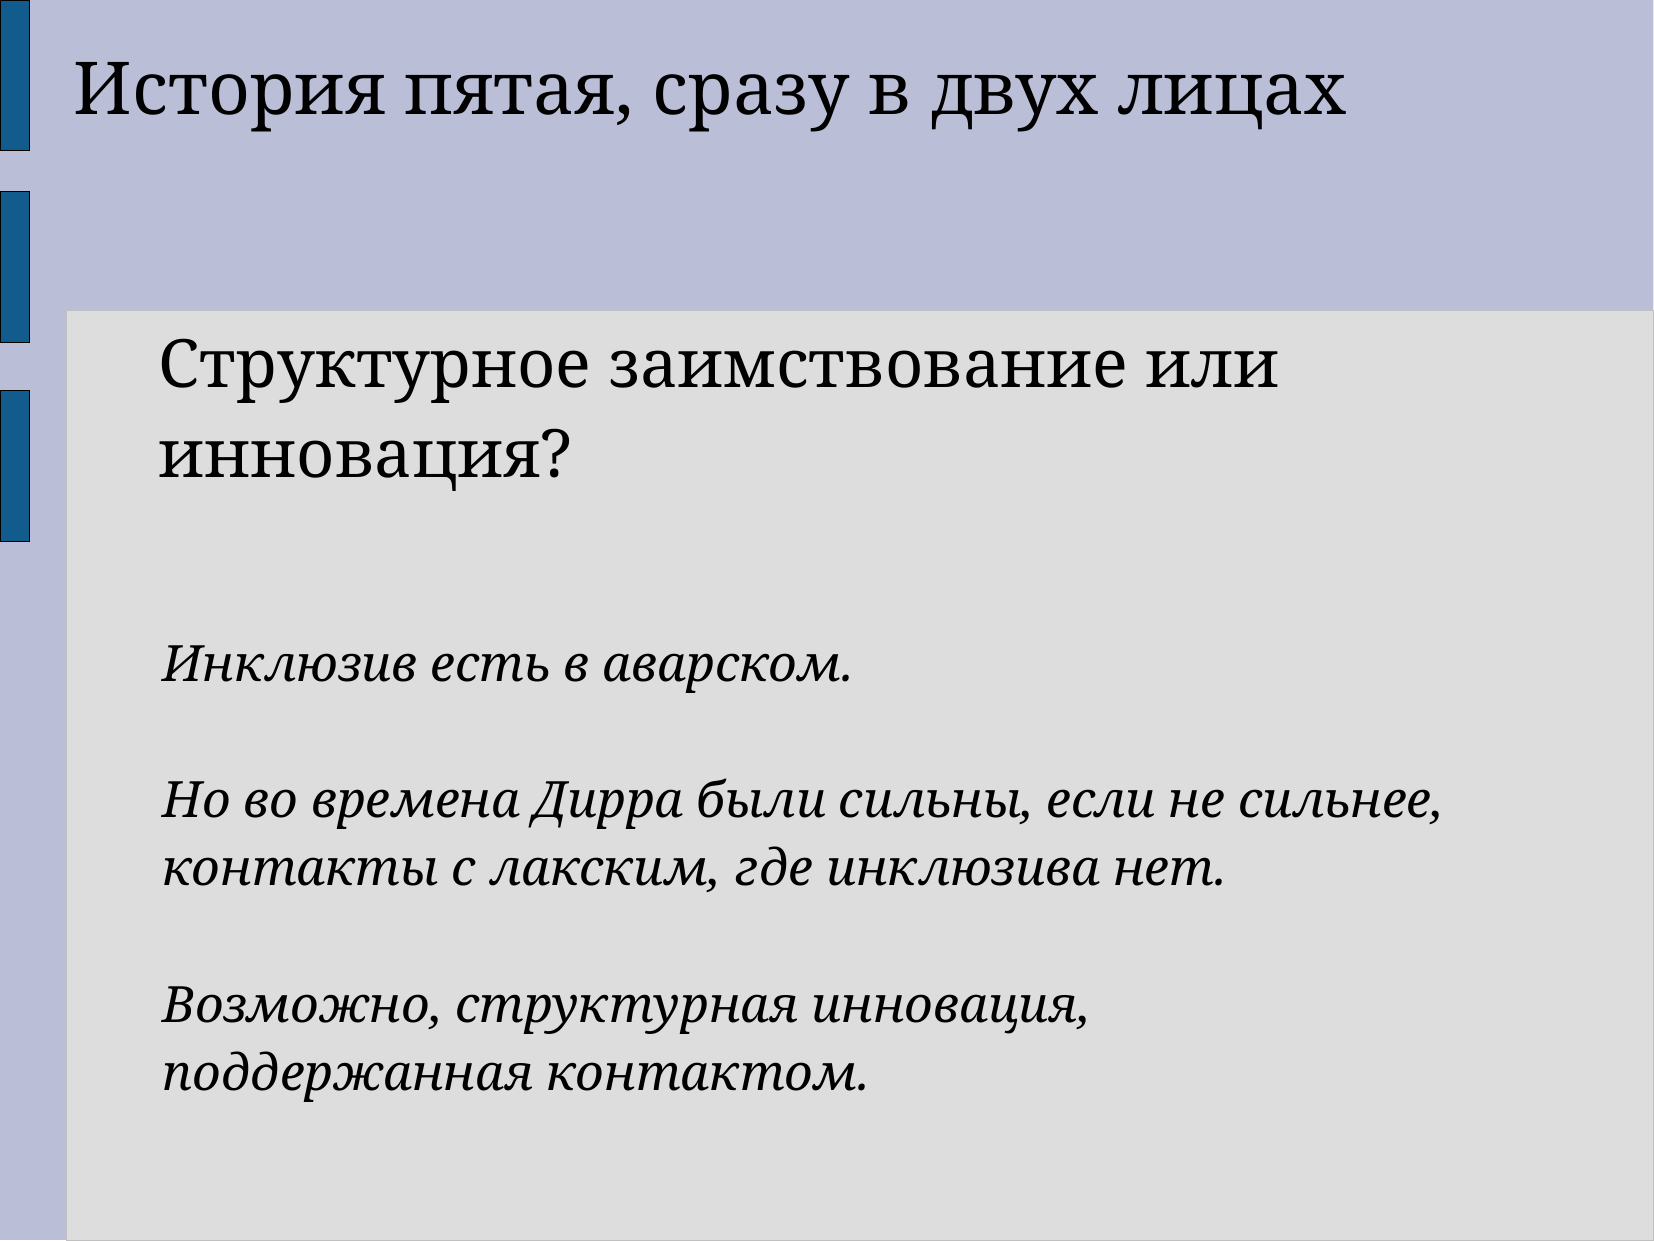

История пятая, сразу в двух лицах
Структурное заимствование или инновация?
Инклюзив есть в аварском.
Но во времена Дирра были сильны, если не сильнее, контакты с лакским, где инклюзива нет.
Возможно, структурная инновация, поддержанная контактом.